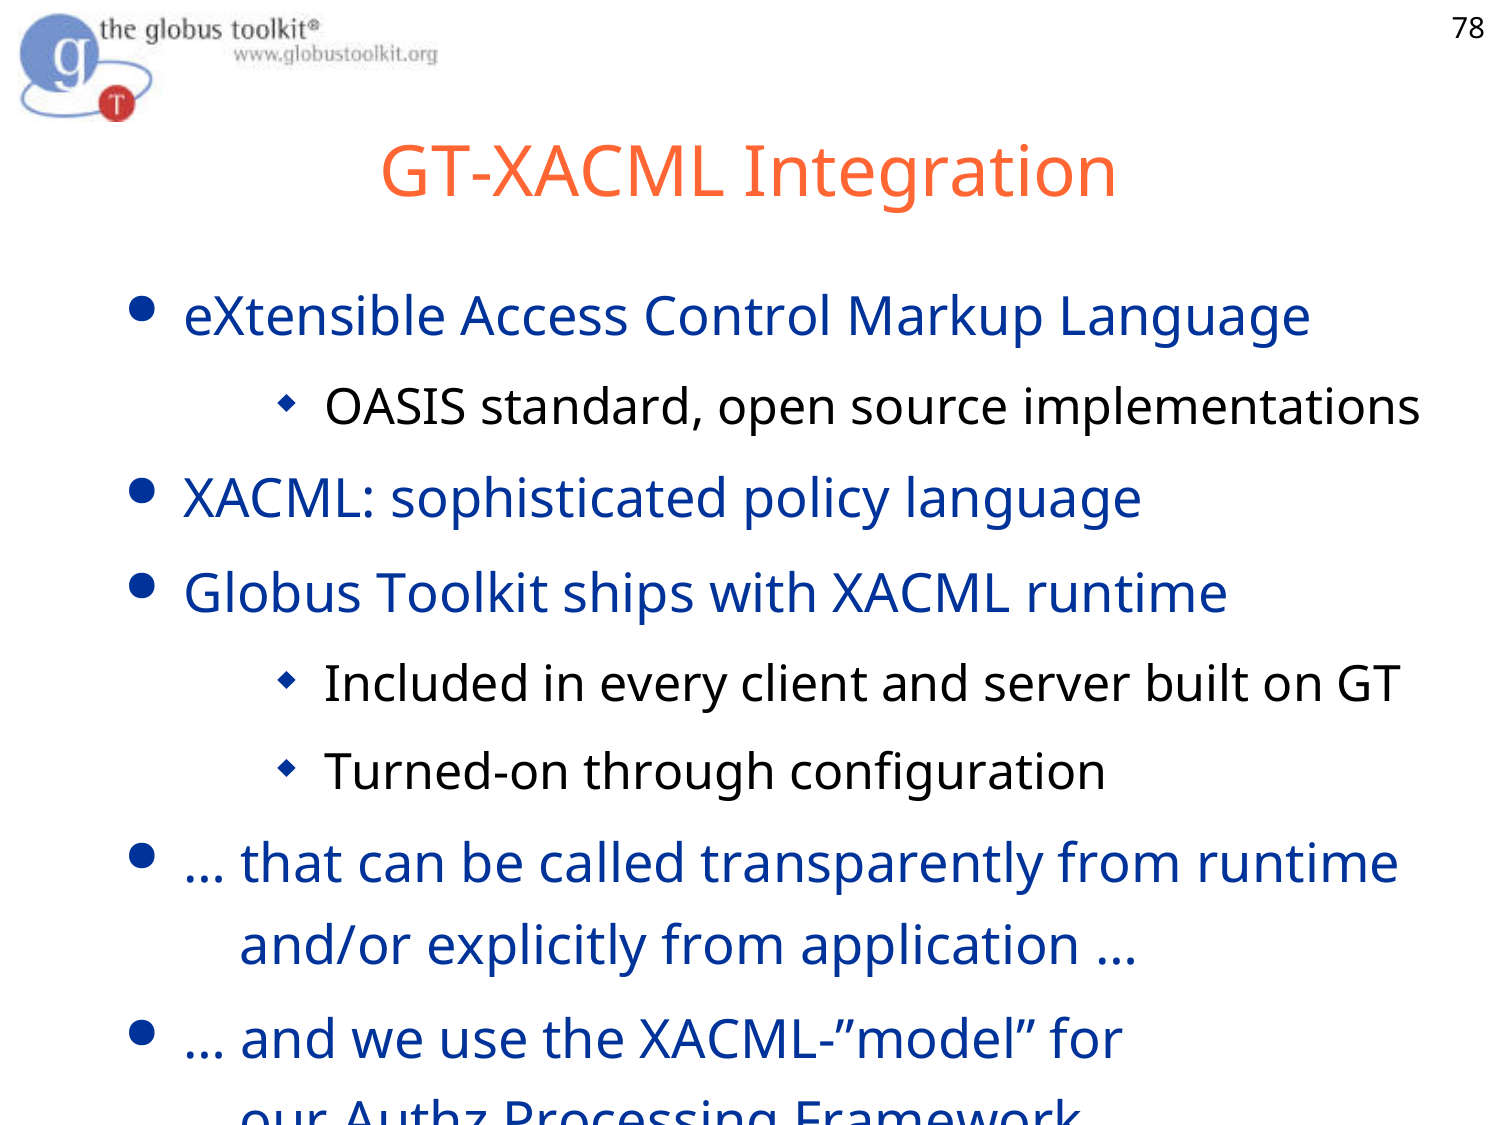

78
# GT-XACML Integration
eXtensible Access Control Markup Language
OASIS standard, open source implementations
XACML: sophisticated policy language
Globus Toolkit ships with XACML runtime
Included in every client and server built on GT
Turned-on through configuration
… that can be called transparently from runtime and/or explicitly from application …
… and we use the XACML-”model” for
our Authz Processing Framework